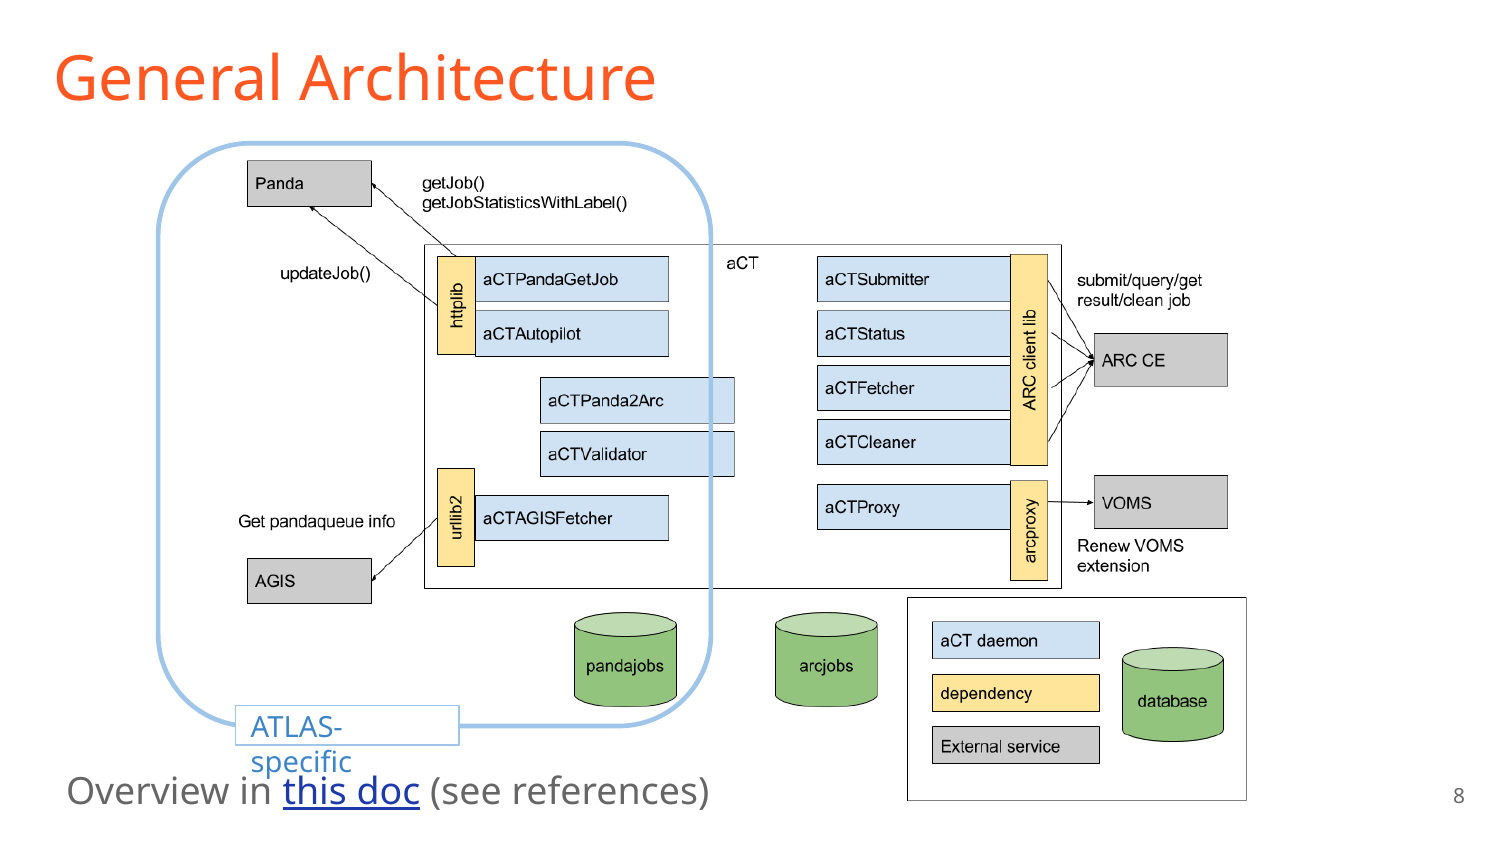

# General Architecture
Overview in this doc (see references)
ATLAS-specific